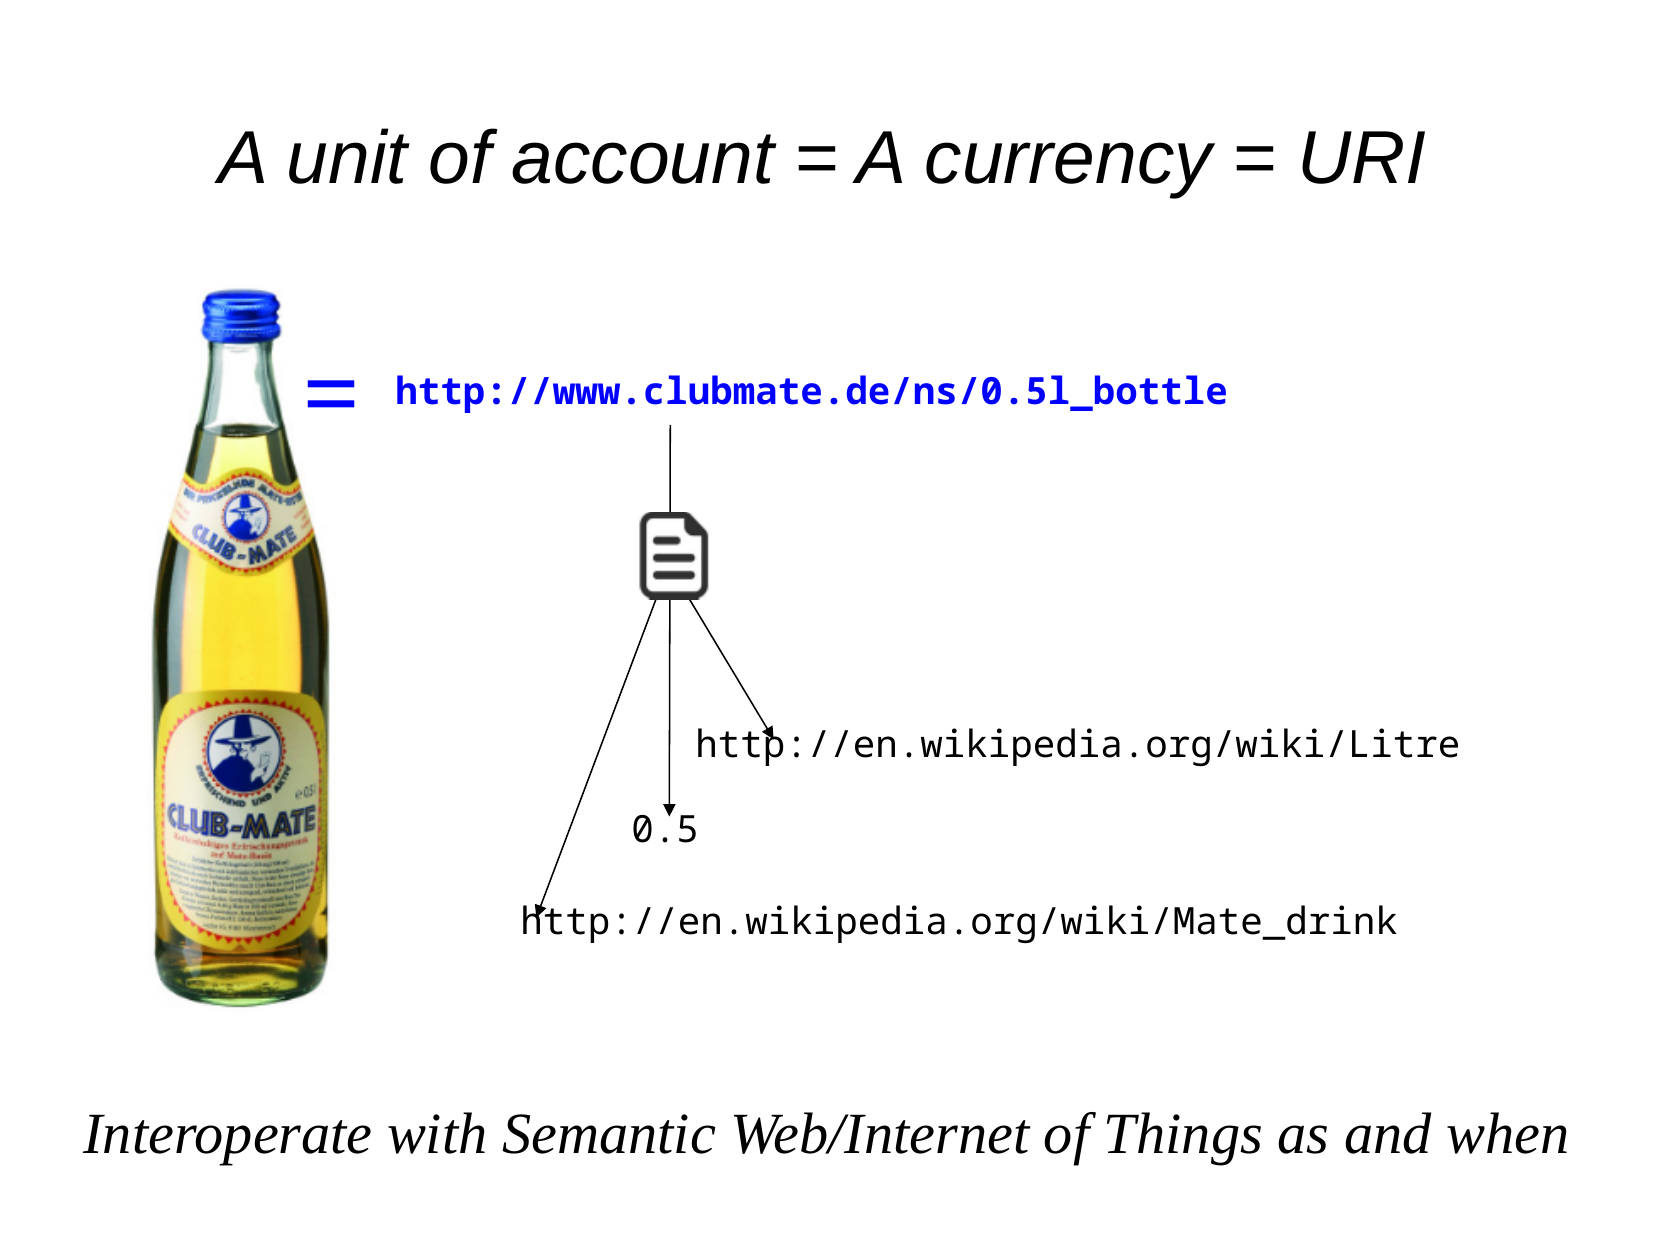

A unit of account = A currency = URI
=
http://www.clubmate.de/ns/0.5l_bottle
http://en.wikipedia.org/wiki/Litre
0.5
http://en.wikipedia.org/wiki/Mate_drink
Interoperate with Semantic Web/Internet of Things as and when